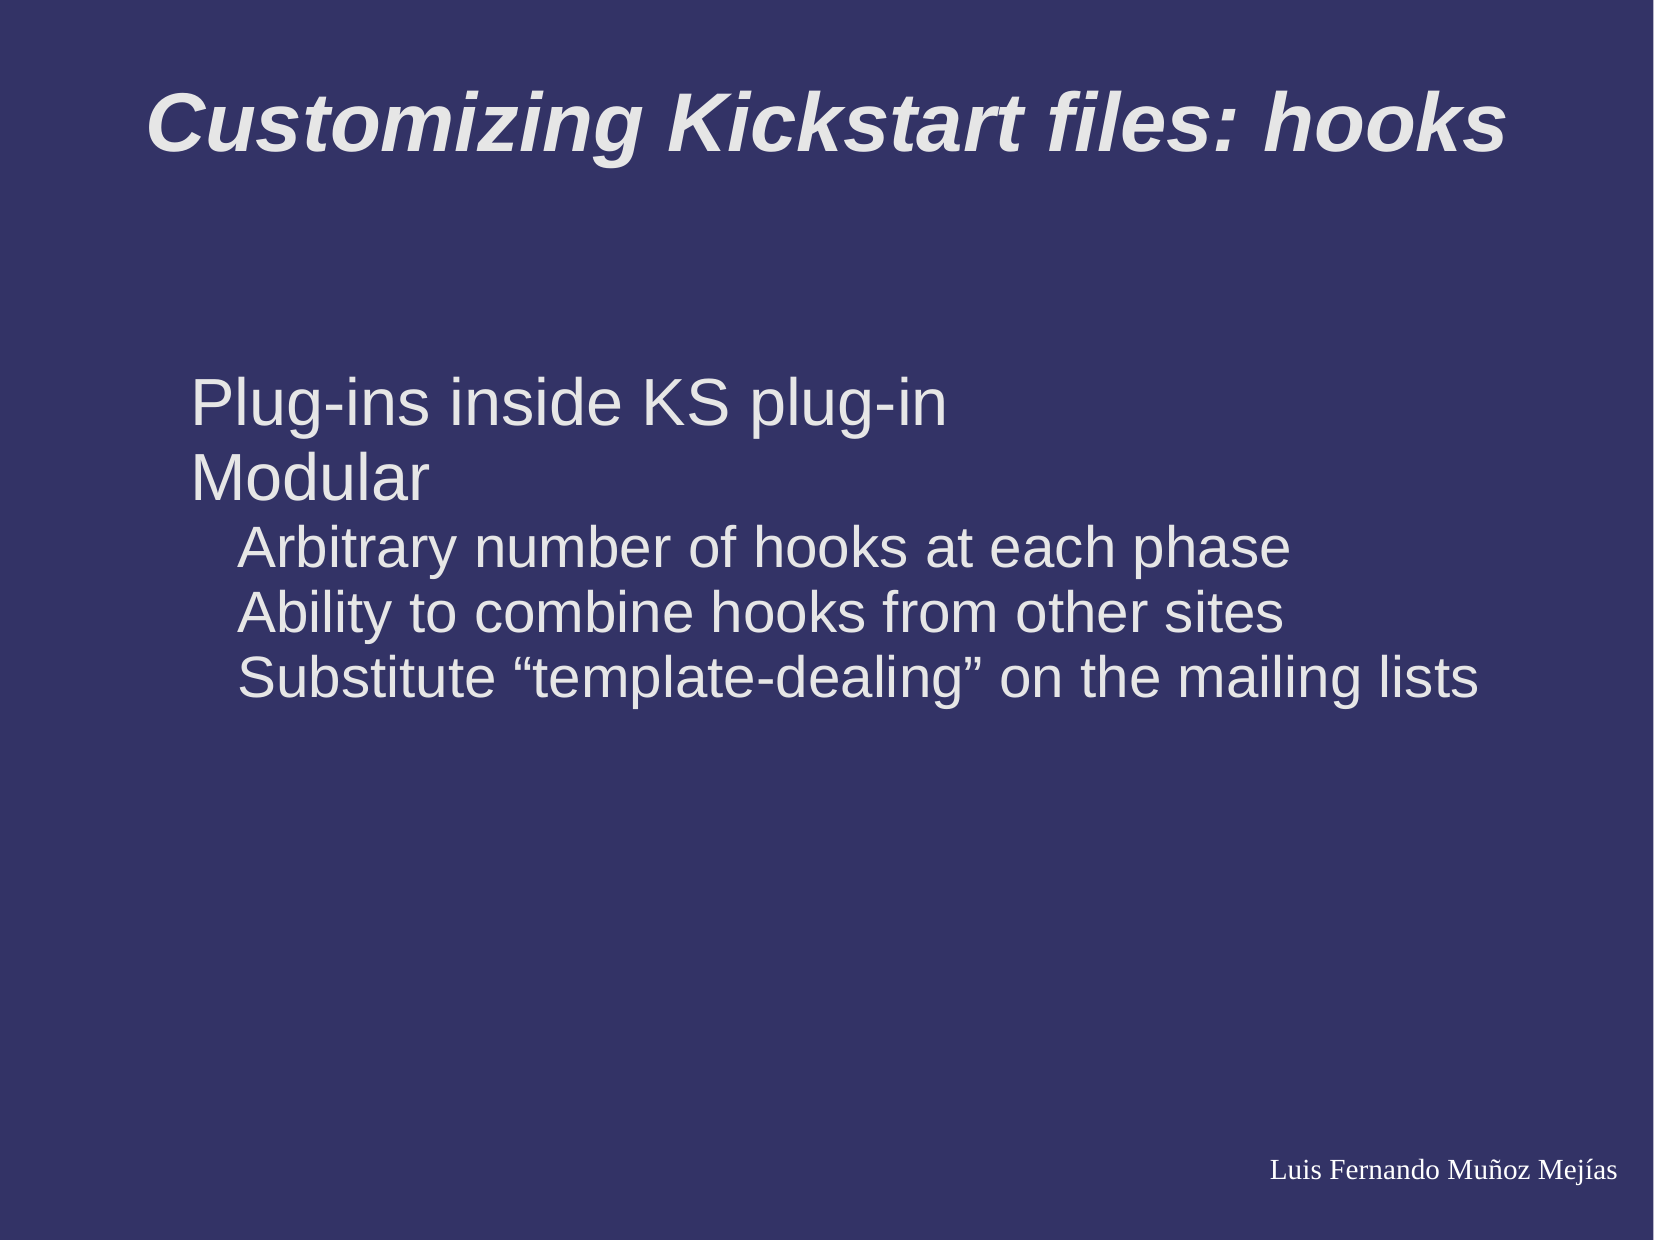

# Customizing Kickstart files: hooks
Plug-ins inside KS plug-in
Modular
Arbitrary number of hooks at each phase
Ability to combine hooks from other sites
Substitute “template-dealing” on the mailing lists
Luis Fernando Muñoz Mejías